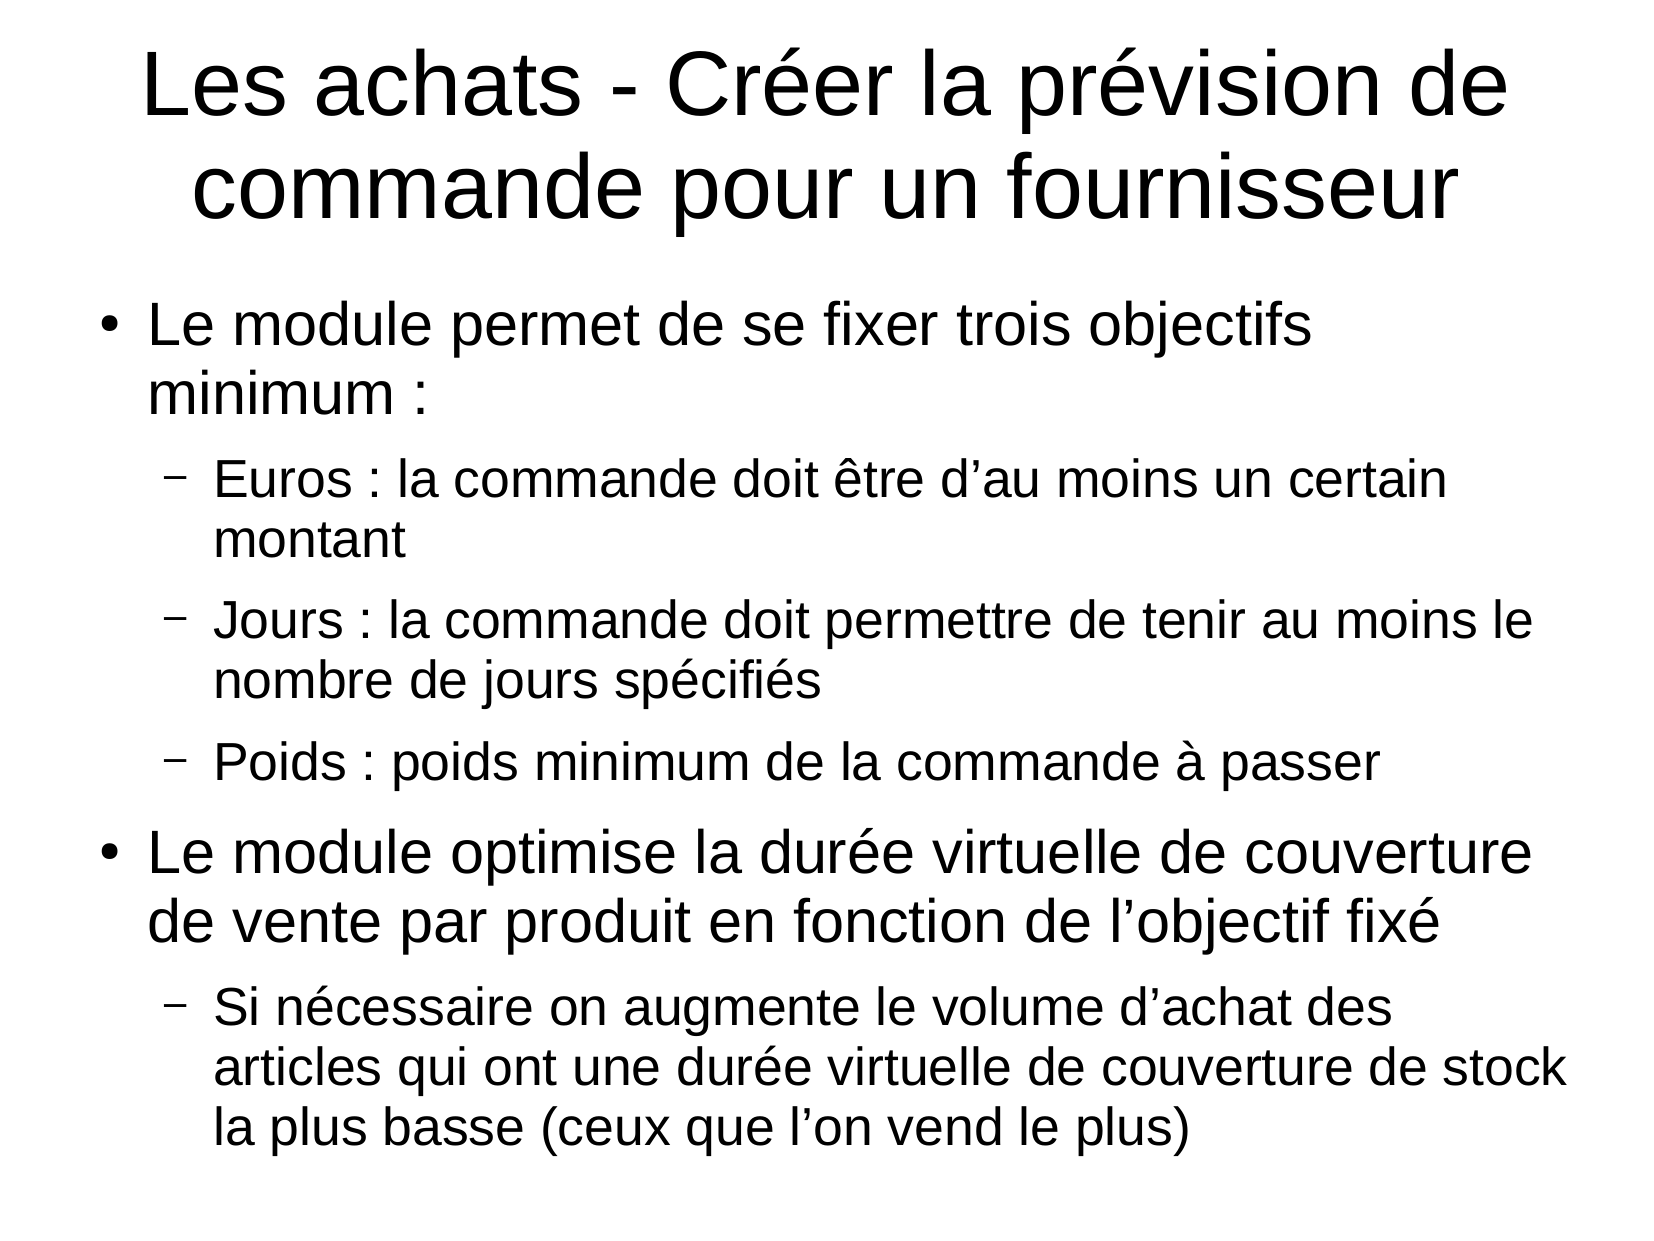

# Les achats - Créer la prévision de commande pour un fournisseur
Le module permet de se fixer trois objectifs minimum :
Euros : la commande doit être d’au moins un certain montant
Jours : la commande doit permettre de tenir au moins le nombre de jours spécifiés
Poids : poids minimum de la commande à passer
Le module optimise la durée virtuelle de couverture de vente par produit en fonction de l’objectif fixé
Si nécessaire on augmente le volume d’achat des articles qui ont une durée virtuelle de couverture de stock la plus basse (ceux que l’on vend le plus)